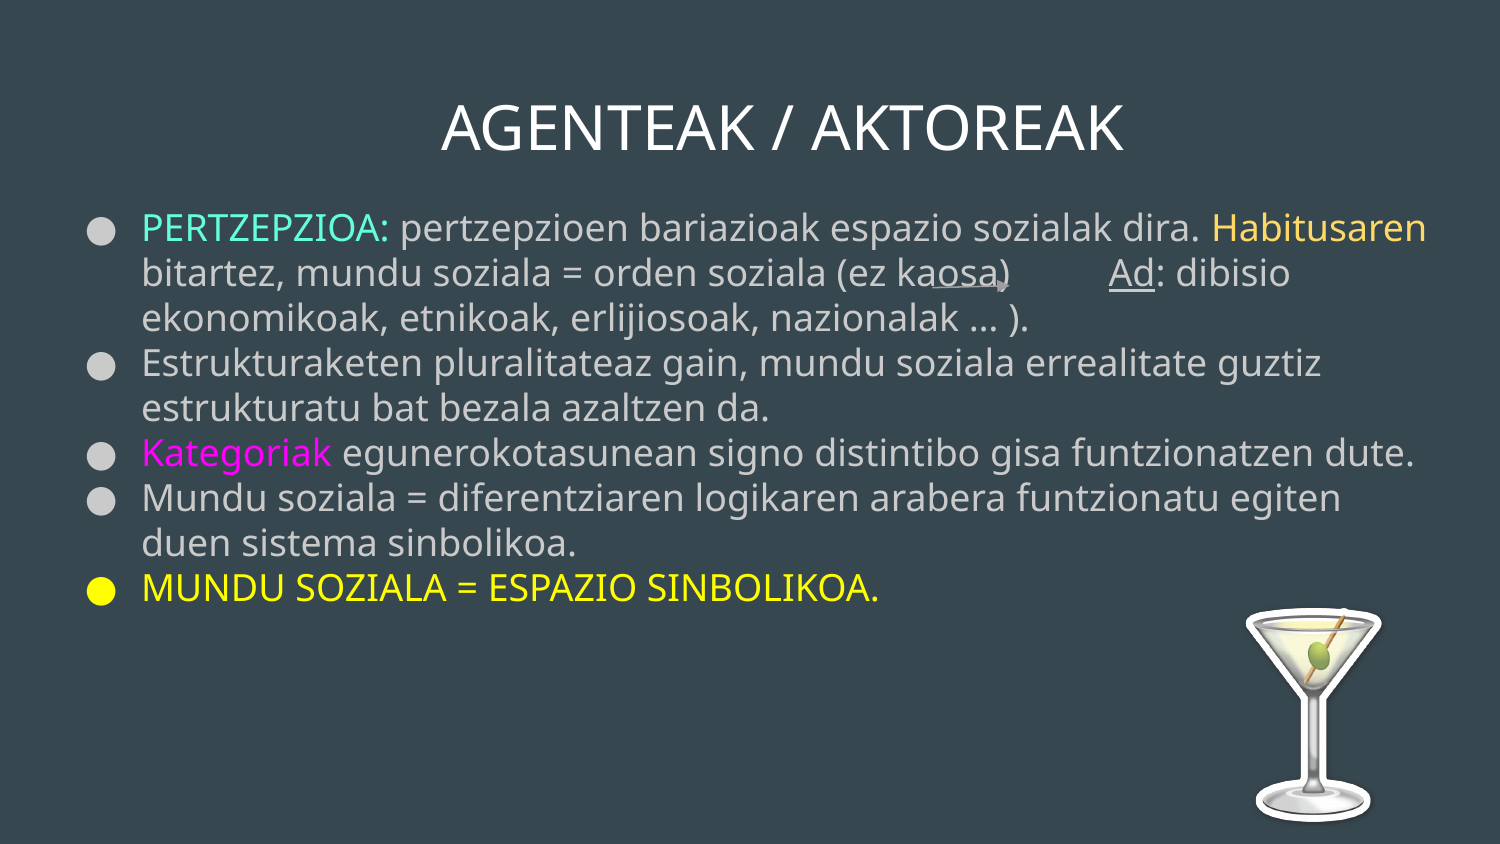

# AGENTEAK / AKTOREAK
PERTZEPZIOA: pertzepzioen bariazioak espazio sozialak dira. Habitusaren bitartez, mundu soziala = orden soziala (ez kaosa) Ad: dibisio ekonomikoak, etnikoak, erlijiosoak, nazionalak … ).
Estrukturaketen pluralitateaz gain, mundu soziala errealitate guztiz estrukturatu bat bezala azaltzen da.
Kategoriak egunerokotasunean signo distintibo gisa funtzionatzen dute.
Mundu soziala = diferentziaren logikaren arabera funtzionatu egiten duen sistema sinbolikoa.
MUNDU SOZIALA = ESPAZIO SINBOLIKOA.